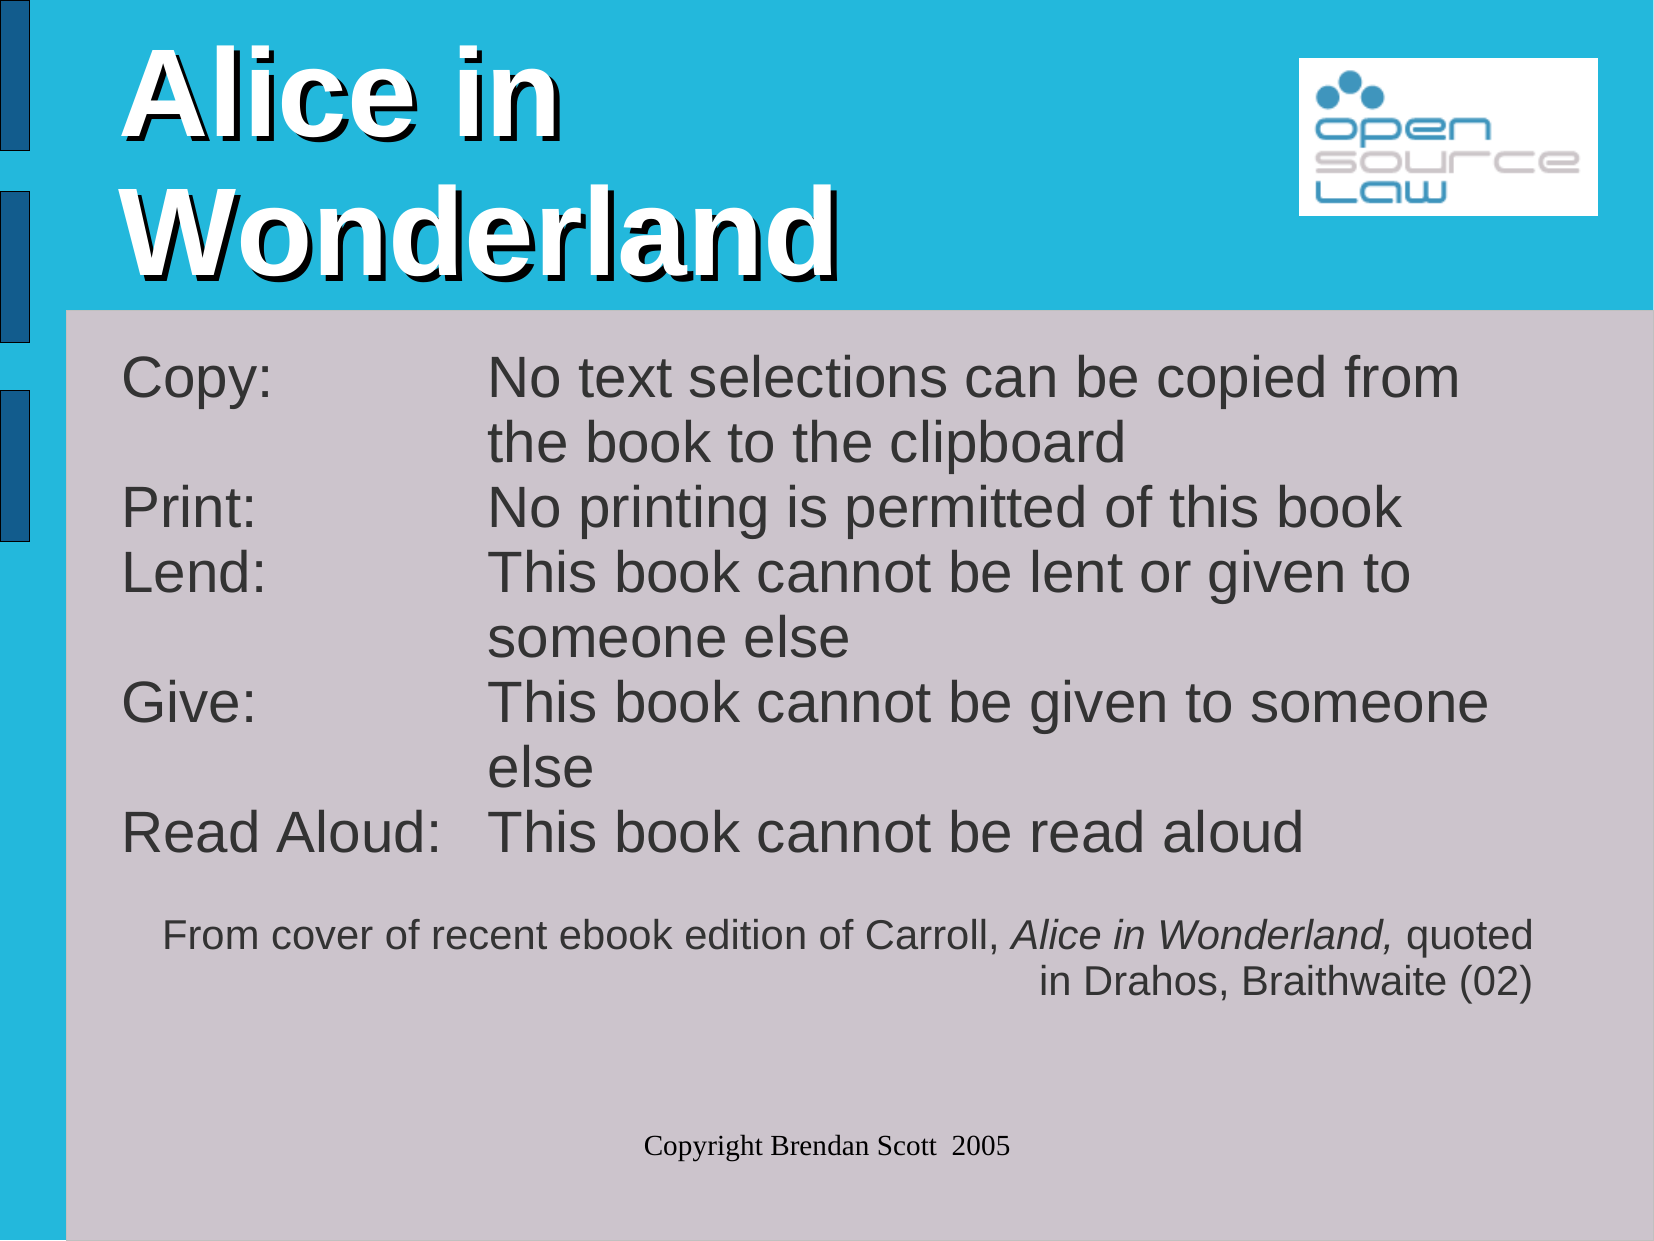

# Alice in Wonderland
Copy: 	No text selections can be copied from the book to the clipboard
Print: 	No printing is permitted of this book
Lend: 	This book cannot be lent or given to someone else
Give: 	This book cannot be given to someone else
Read Aloud: 	This book cannot be read aloud
From cover of recent ebook edition of Carroll, Alice in Wonderland, quoted in Drahos, Braithwaite (02)